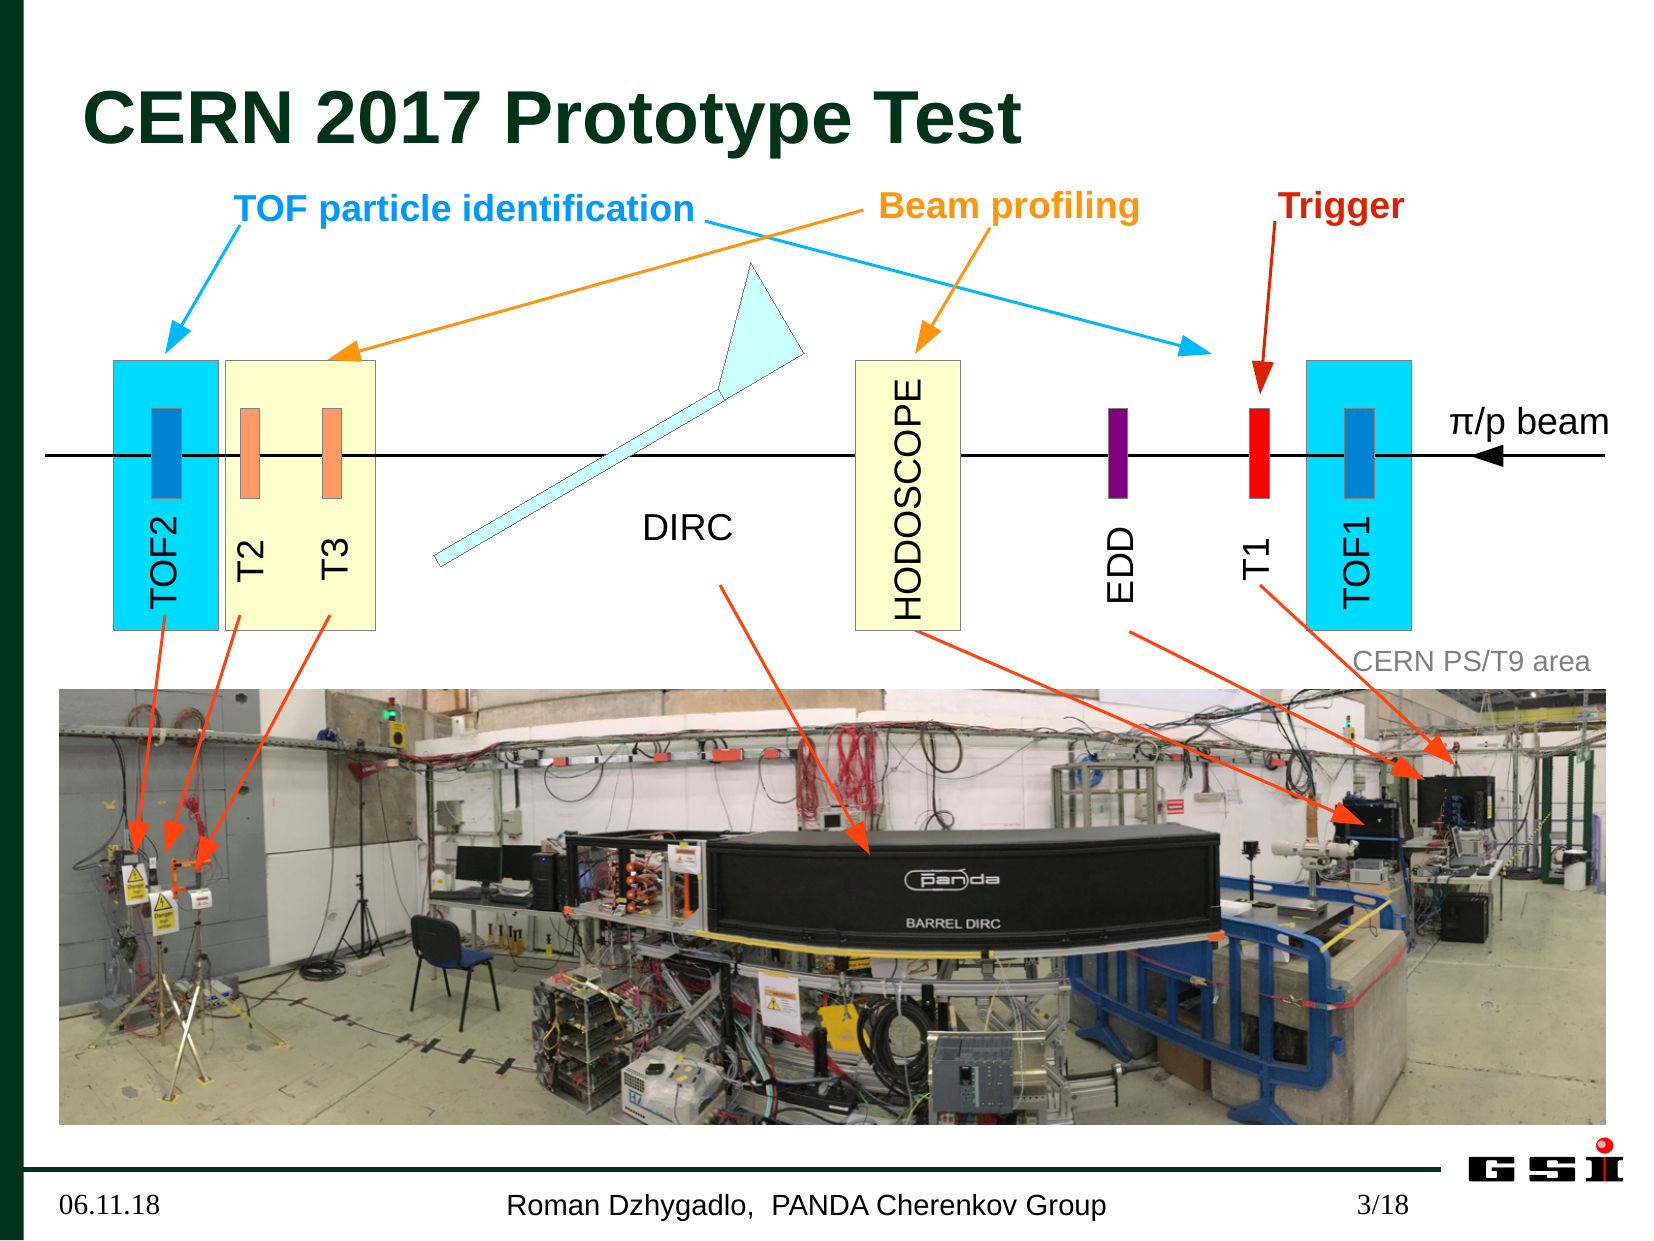

# CERN 2017 Prototype Test
Beam profiling
Trigger
TOF particle identification
π/p beam
HODOSCOPE
DIRC
T2
T1
EDD
T3
TOF2
TOF1
CERN PS/T9 area
06.11.18
Roman Dzhygadlo, PANDA Cherenkov Group
3